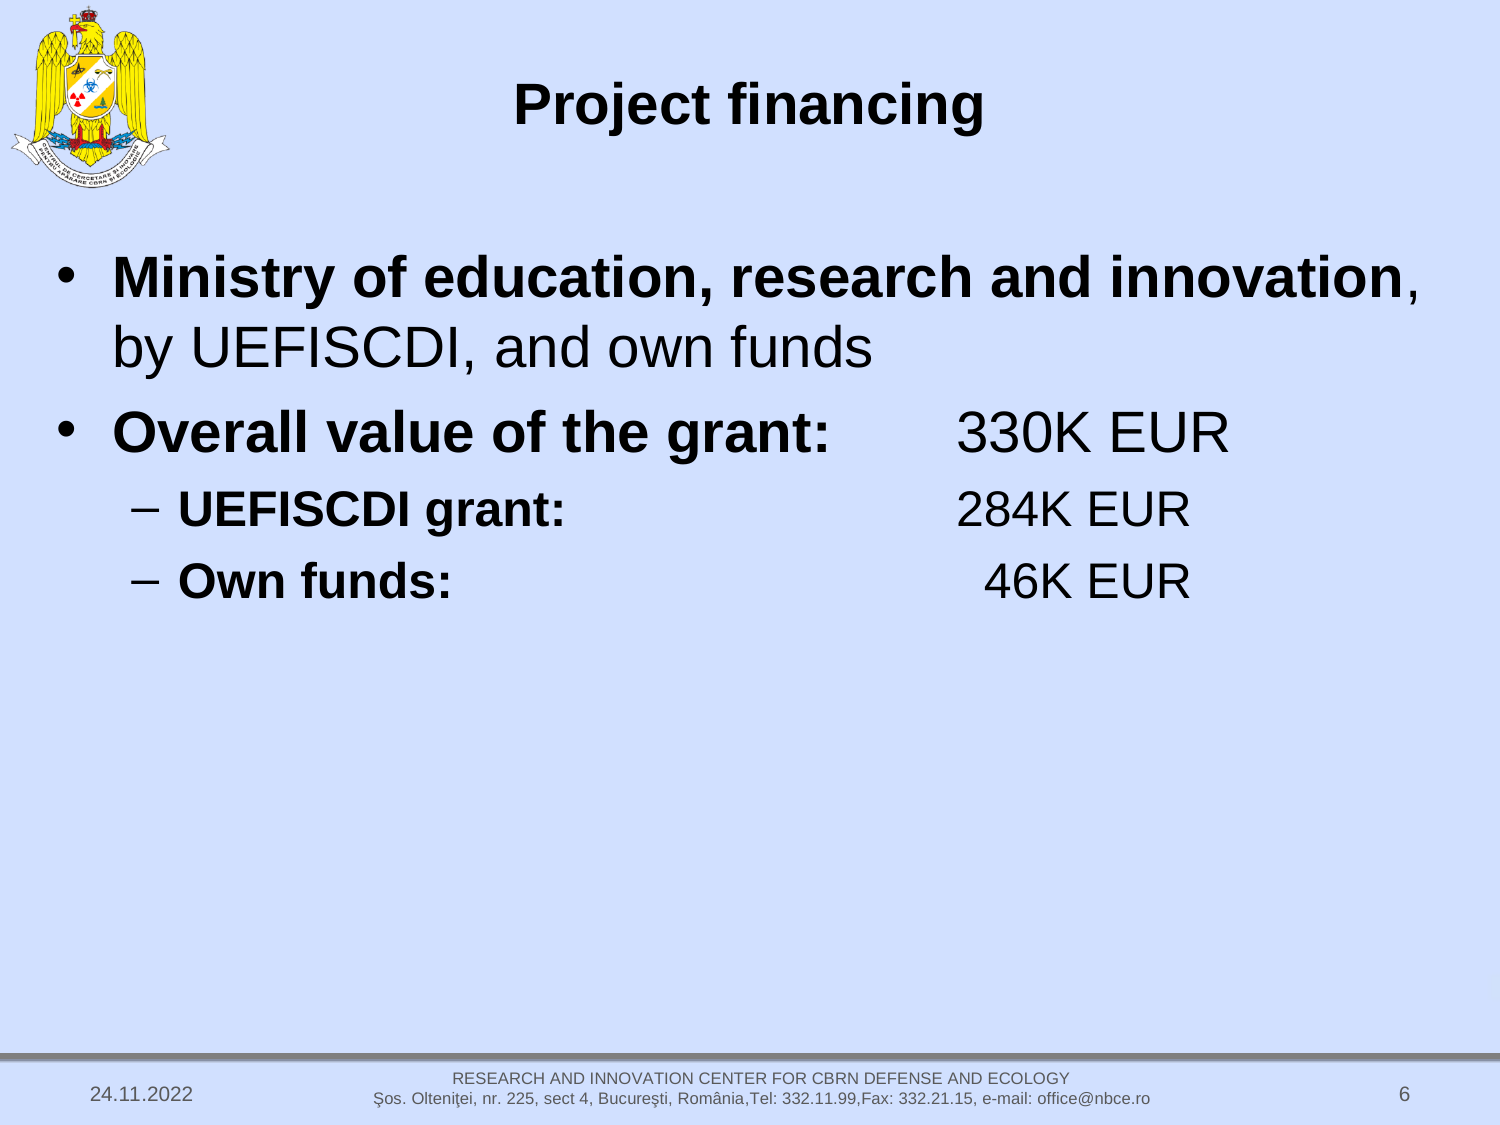

# Project financing
Ministry of education, research and innovation, by UEFISCDI, and own funds
Overall value of the grant: 	330K EUR
UEFISCDI grant: 			284K EUR
Own funds: 				 46K EUR
RESEARCH AND INNOVATION CENTER FOR CBRN DEFENSE AND ECOLOGY
Şos. Olteniţei, nr. 225, sect 4, Bucureşti, România,Tel: 332.11.99,Fax: 332.21.15, e-mail: office@nbce.ro
24.11.2022